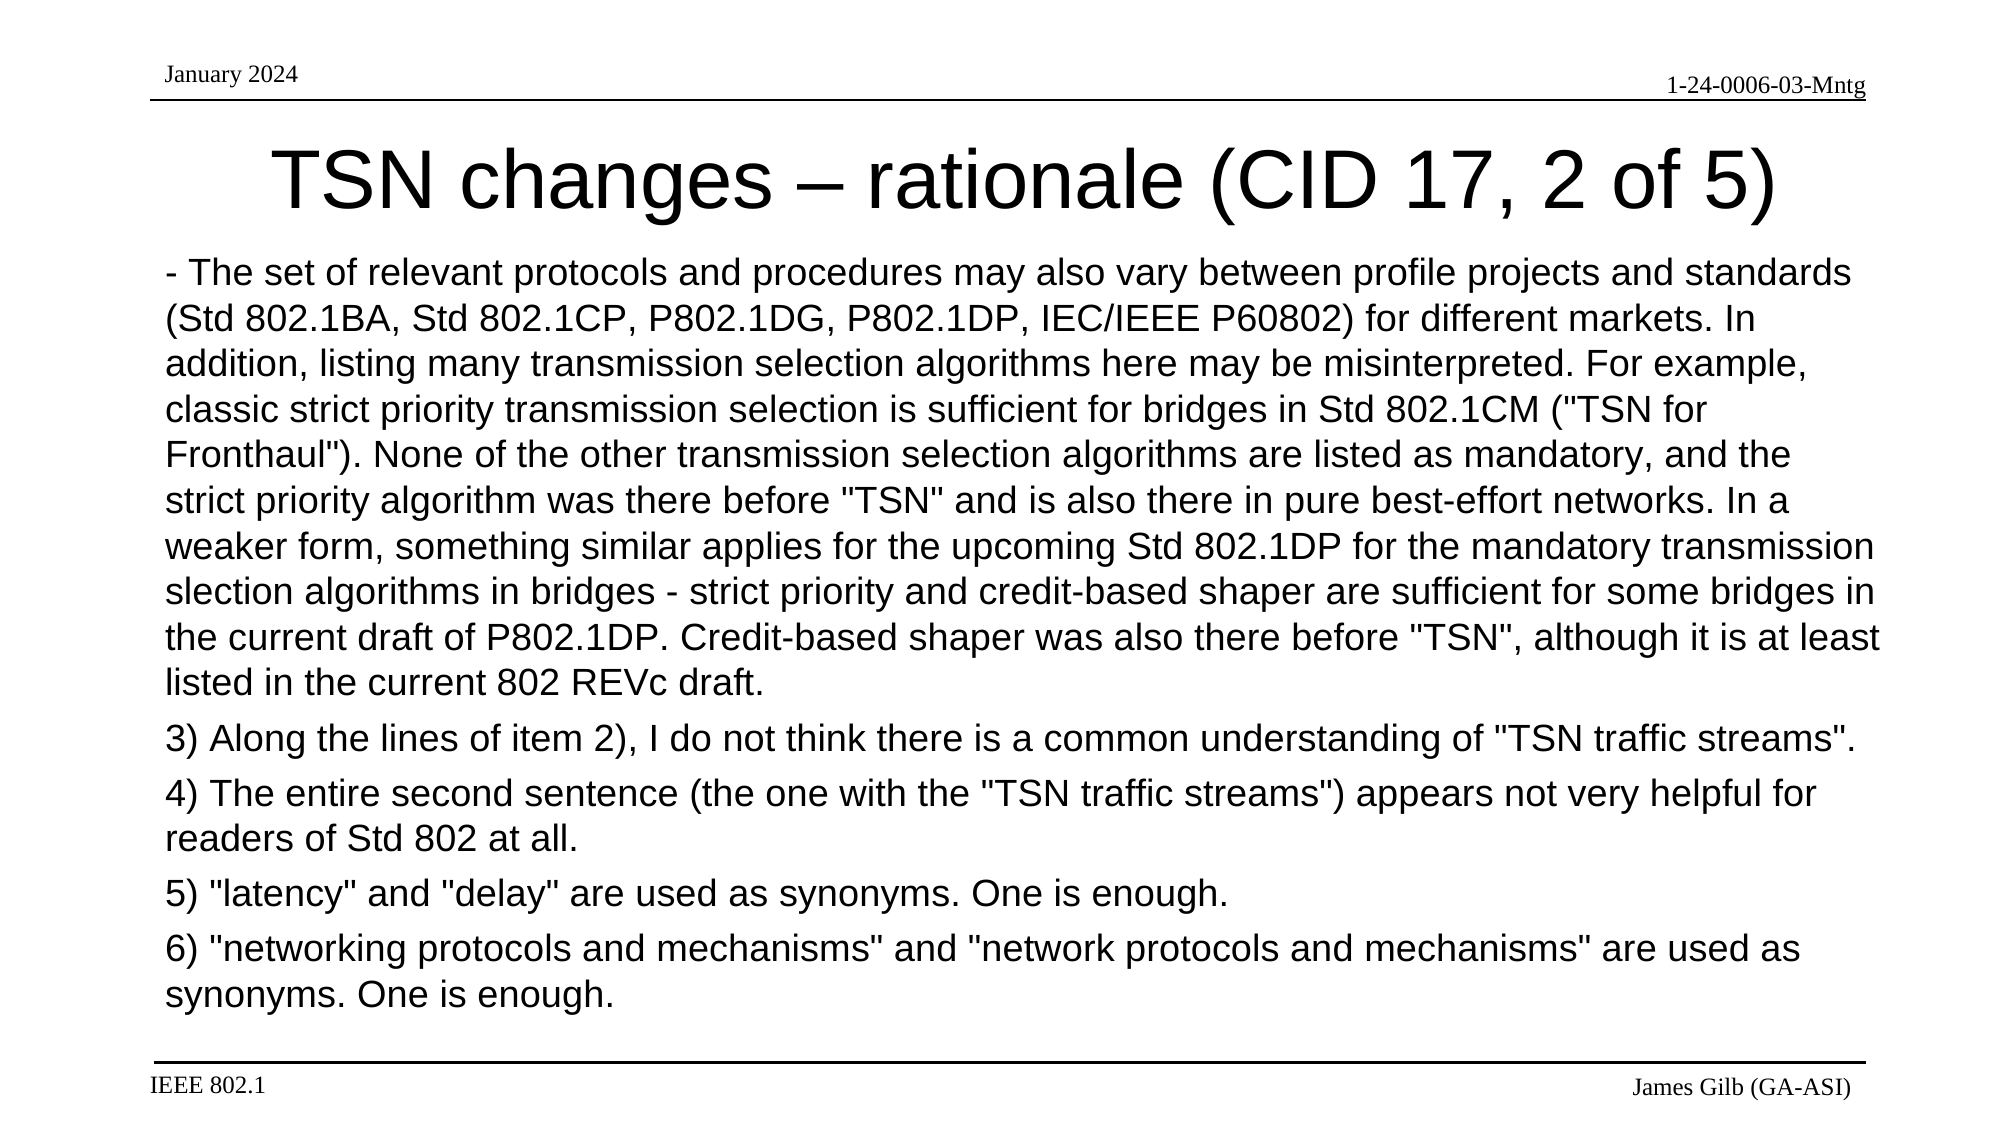

# TSN changes – rationale (CID 17, 2 of 5)
- The set of relevant protocols and procedures may also vary between profile projects and standards (Std 802.1BA, Std 802.1CP, P802.1DG, P802.1DP, IEC/IEEE P60802) for different markets. In addition, listing many transmission selection algorithms here may be misinterpreted. For example, classic strict priority transmission selection is sufficient for bridges in Std 802.1CM ("TSN for Fronthaul"). None of the other transmission selection algorithms are listed as mandatory, and the strict priority algorithm was there before "TSN" and is also there in pure best-effort networks. In a weaker form, something similar applies for the upcoming Std 802.1DP for the mandatory transmission slection algorithms in bridges - strict priority and credit-based shaper are sufficient for some bridges in the current draft of P802.1DP. Credit-based shaper was also there before "TSN", although it is at least listed in the current 802 REVc draft.
3) Along the lines of item 2), I do not think there is a common understanding of "TSN traffic streams".
4) The entire second sentence (the one with the "TSN traffic streams") appears not very helpful for readers of Std 802 at all.
5) "latency" and "delay" are used as synonyms. One is enough.
6) "networking protocols and mechanisms" and "network protocols and mechanisms" are used as synonyms. One is enough.